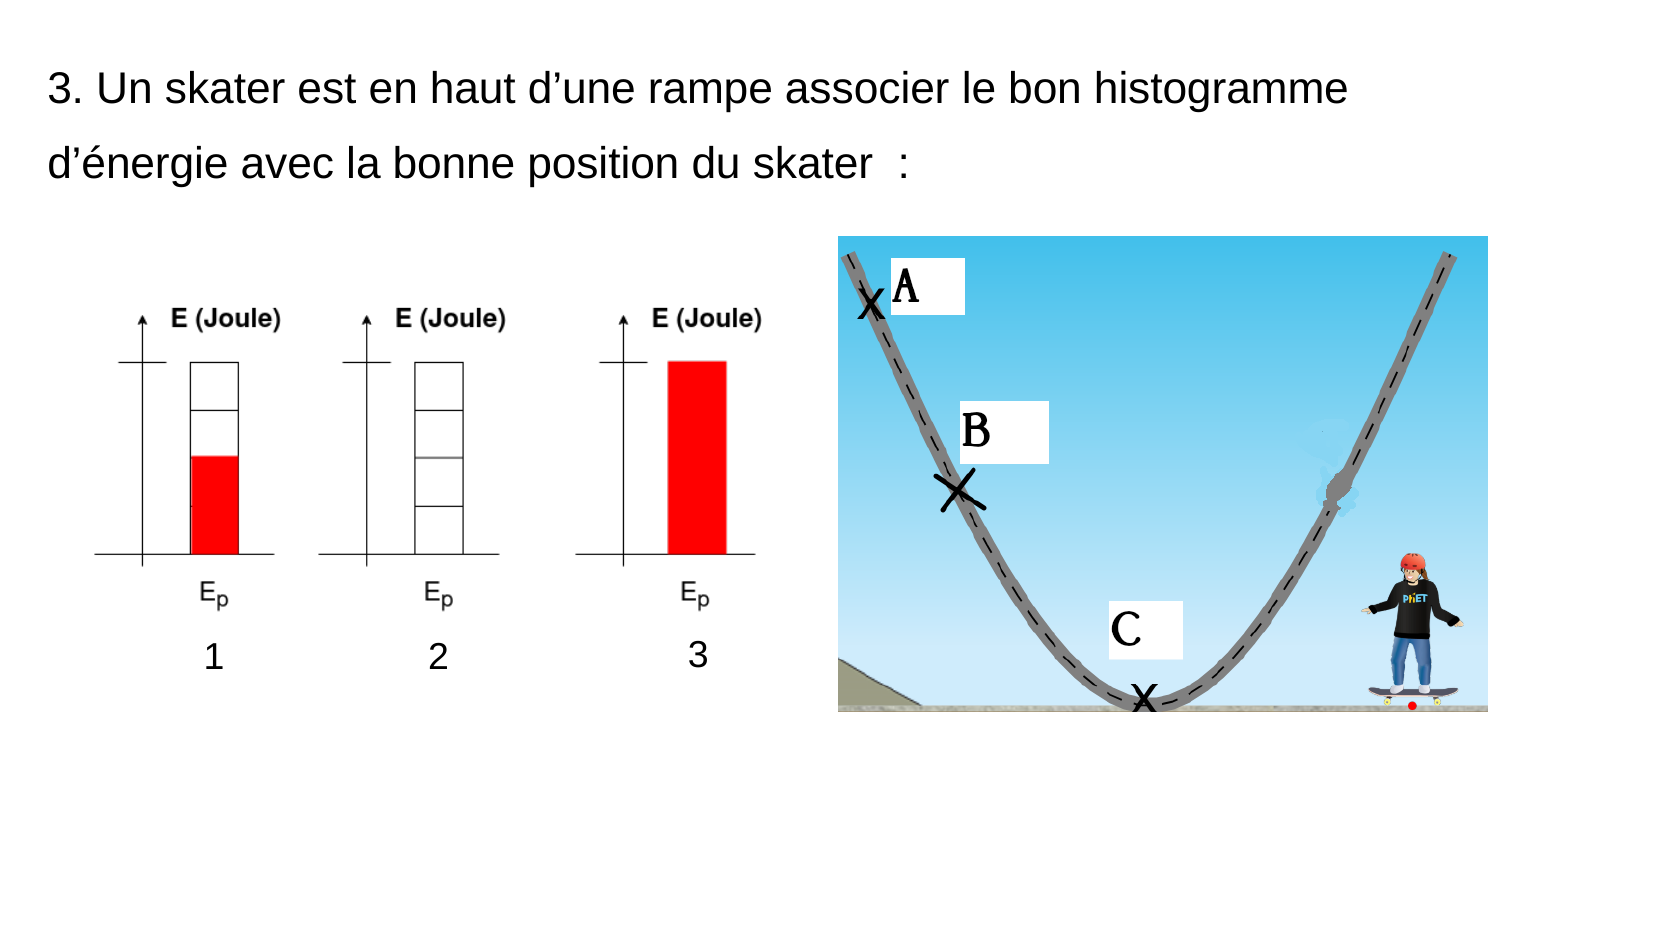

# 3. Un skater est en haut d’une rampe associer le bon histogramme d’énergie avec la bonne position du skater  :
3
1
2